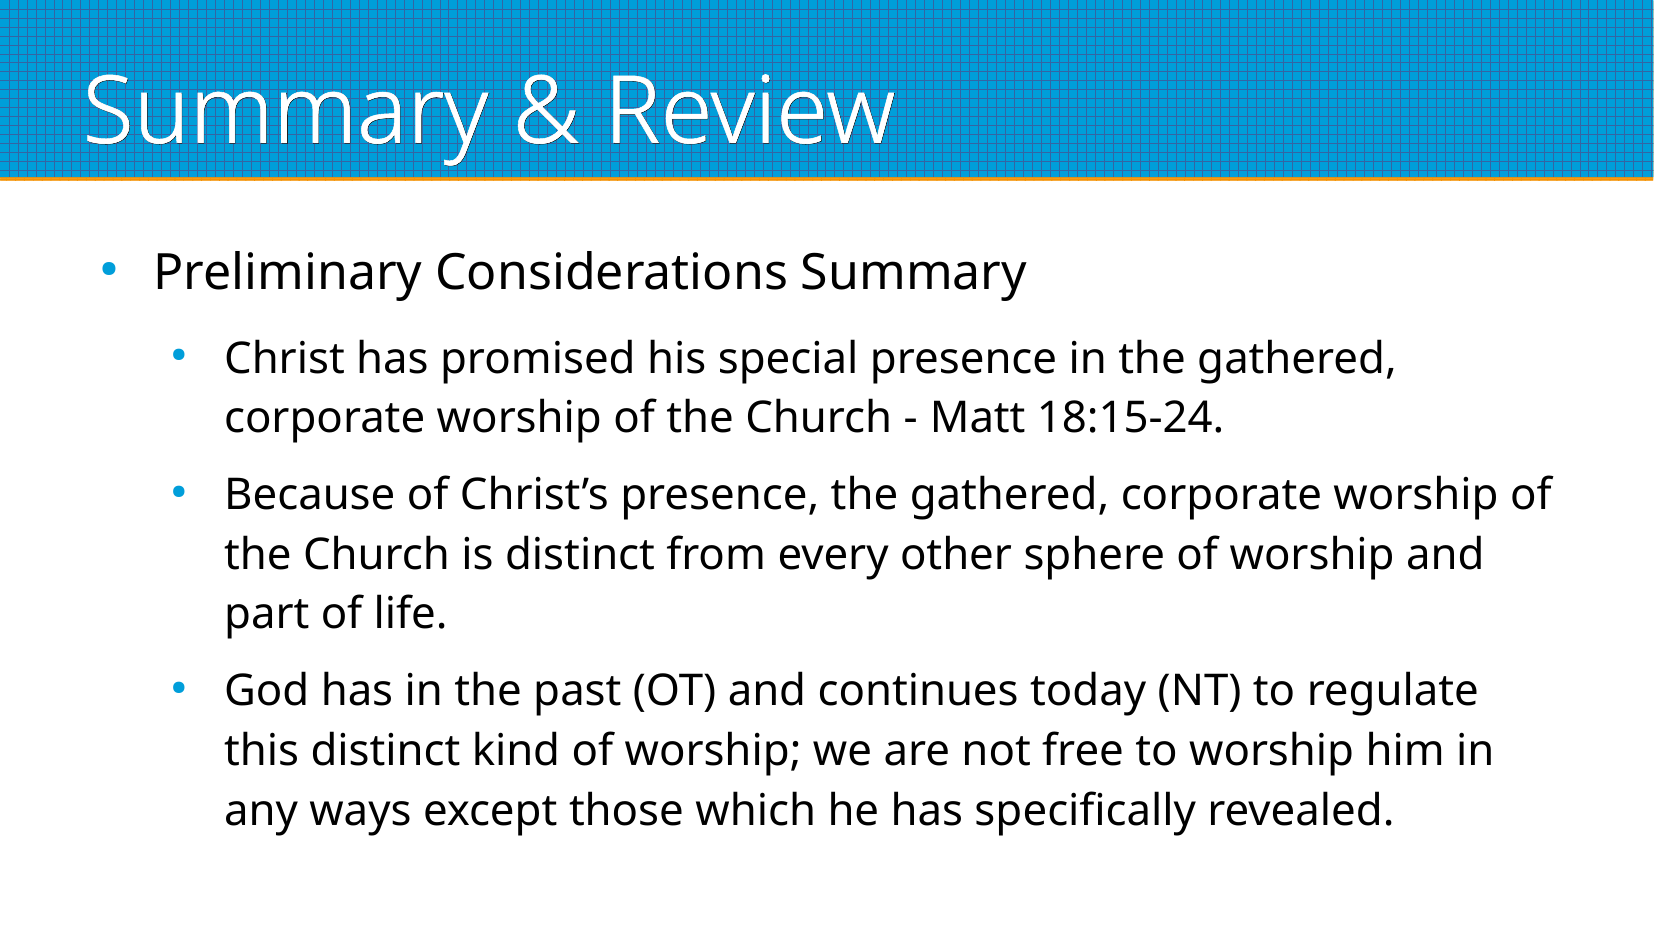

# Summary & Review
Preliminary Considerations Summary
Christ has promised his special presence in the gathered, corporate worship of the Church - Matt 18:15-24.
Because of Christ’s presence, the gathered, corporate worship of the Church is distinct from every other sphere of worship and part of life.
God has in the past (OT) and continues today (NT) to regulate this distinct kind of worship; we are not free to worship him in any ways except those which he has specifically revealed.